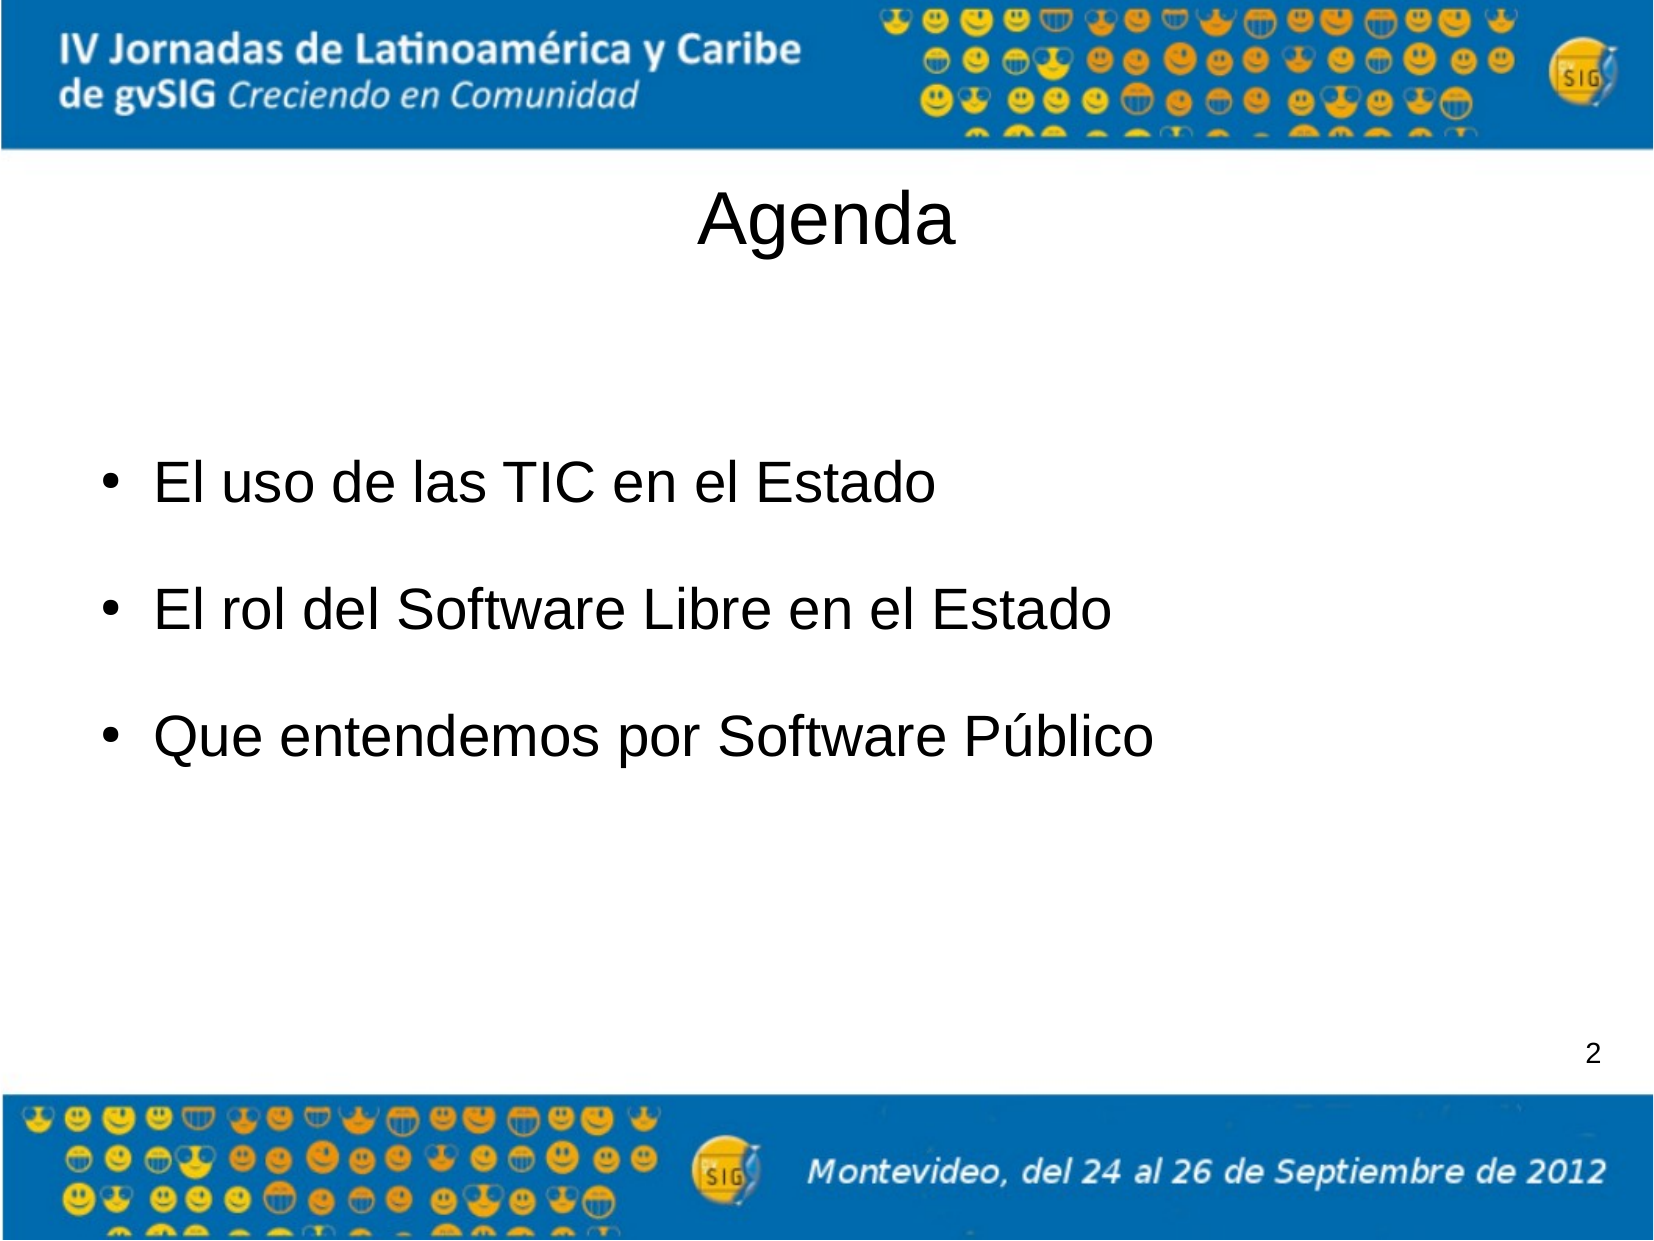

# Agenda
El uso de las TIC en el Estado
El rol del Software Libre en el Estado
Que entendemos por Software Público
2